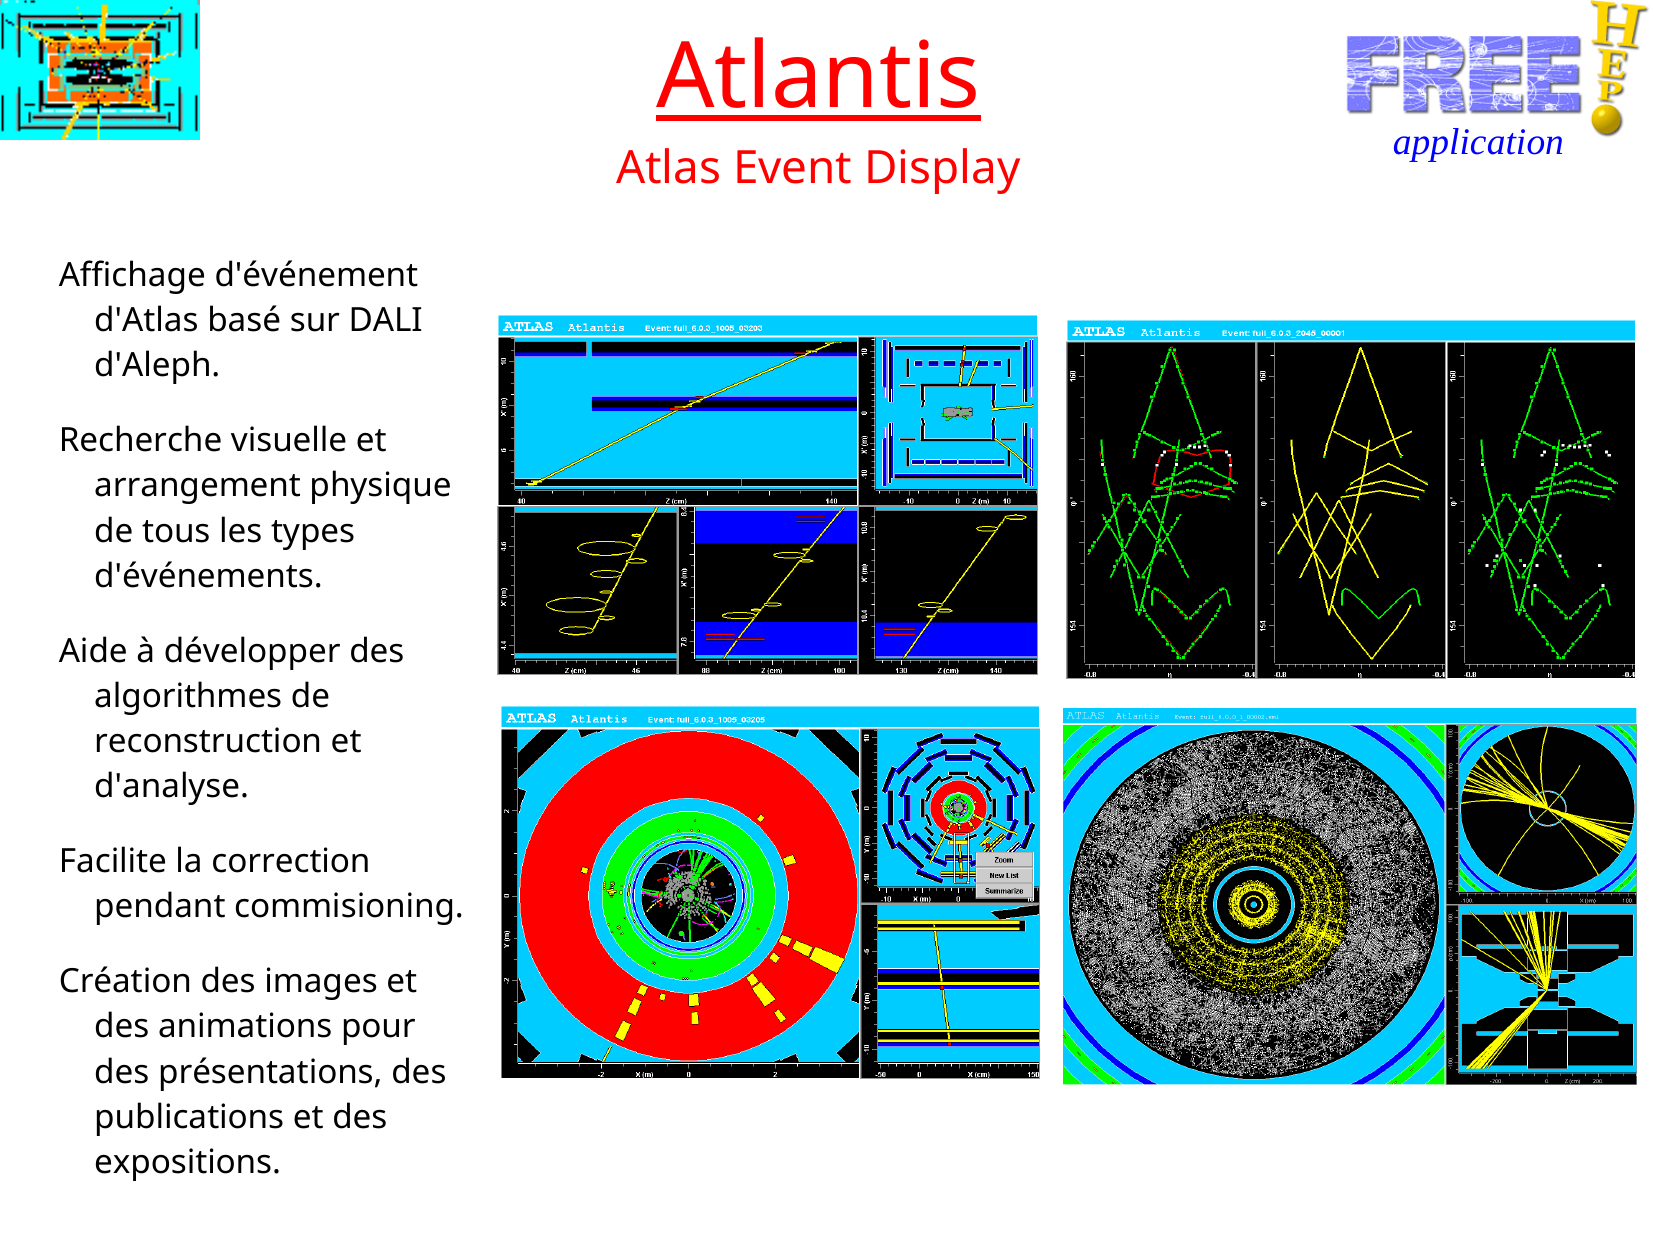

# Atlantis Atlas Event Display
application
Affichage d'événement d'Atlas basé sur DALI d'Aleph.
Recherche visuelle et arrangement physique de tous les types d'événements.
Aide à développer des algorithmes de reconstruction et d'analyse.
Facilite la correction pendant commisioning.
Création des images et des animations pour des présentations, des publications et des expositions.